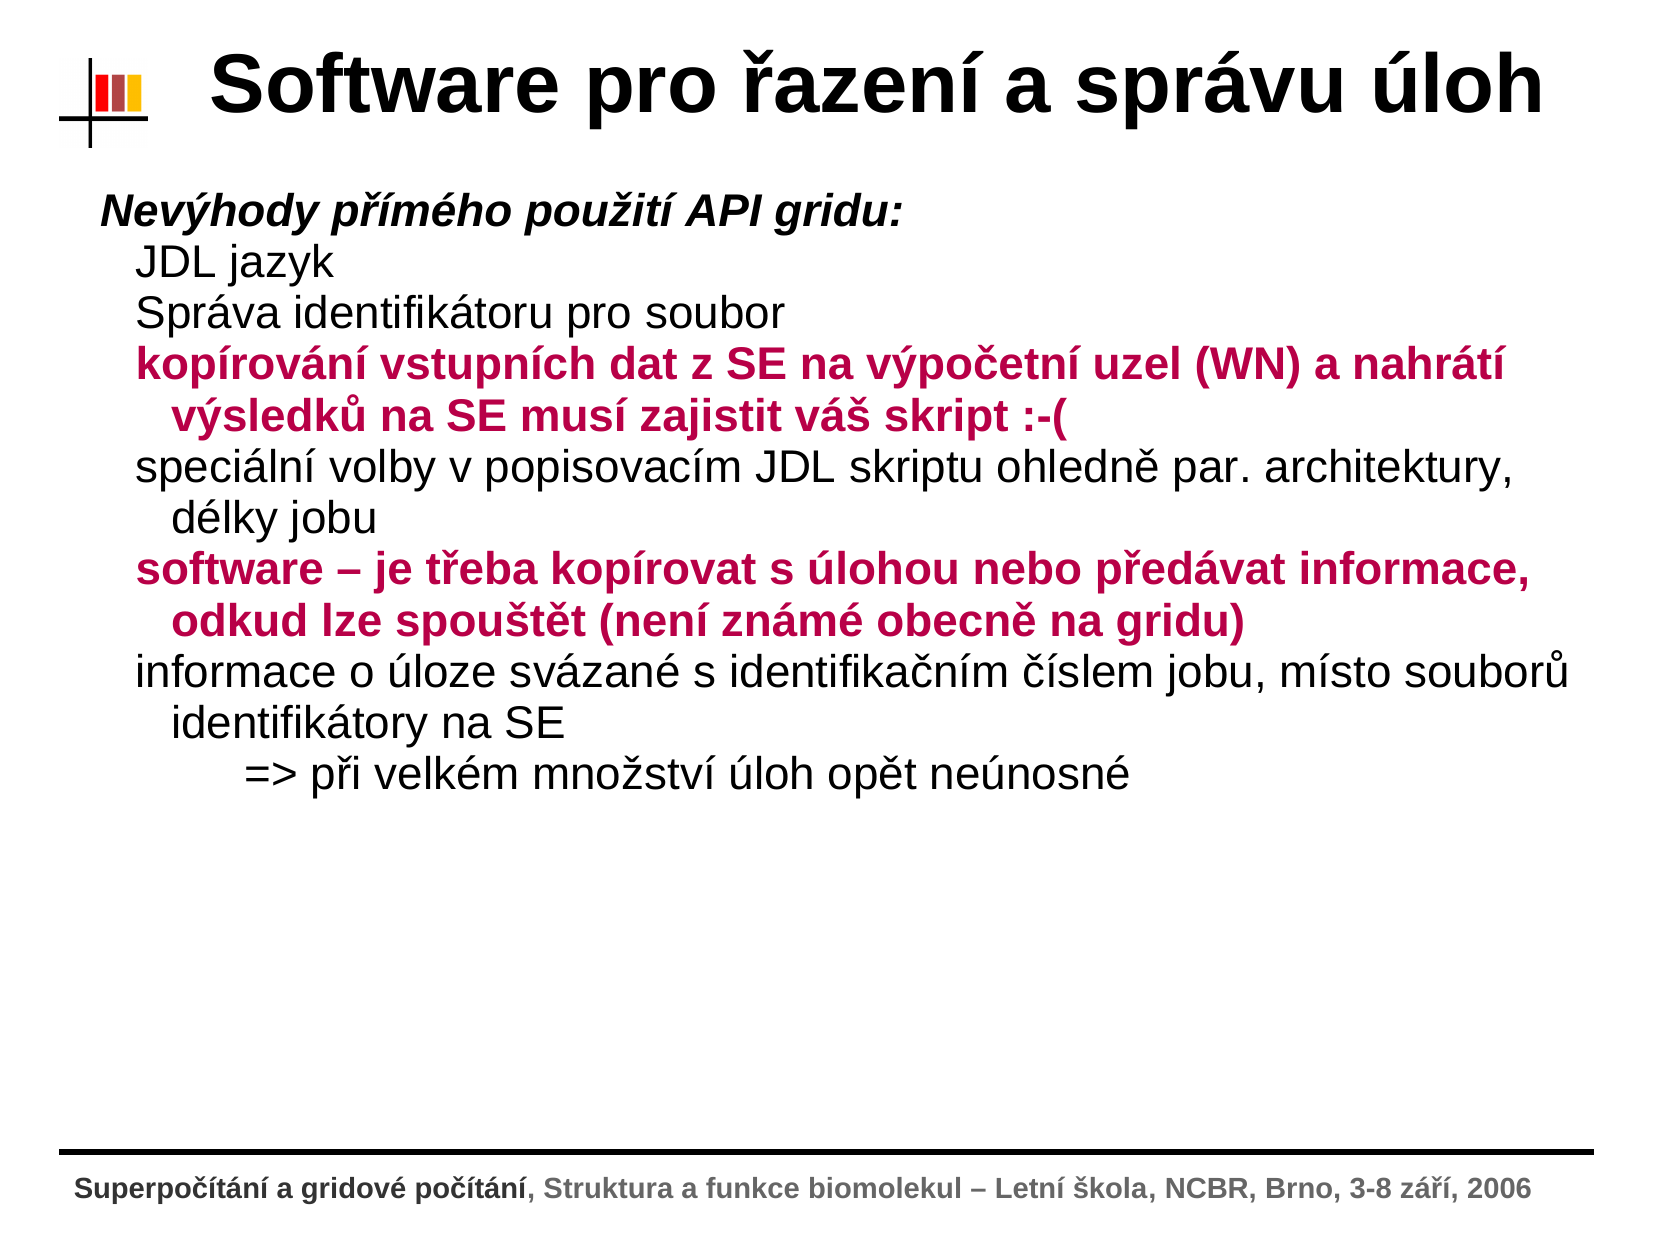

Software pro řazení a správu úloh
Nevýhody přímého použití API gridu:
JDL jazyk
Správa identifikátoru pro soubor
kopírování vstupních dat z SE na výpočetní uzel (WN) a nahrátí výsledků na SE musí zajistit váš skript :-(
speciální volby v popisovacím JDL skriptu ohledně par. architektury, délky jobu
software – je třeba kopírovat s úlohou nebo předávat informace, odkud lze spouštět (není známé obecně na gridu)
informace o úloze svázané s identifikačním číslem jobu, místo souborů identifikátory na SE
	=> při velkém množství úloh opět neúnosné
Superpočítání a gridové počítání, Struktura a funkce biomolekul – Letní škola, NCBR, Brno, 3-8 září, 2006